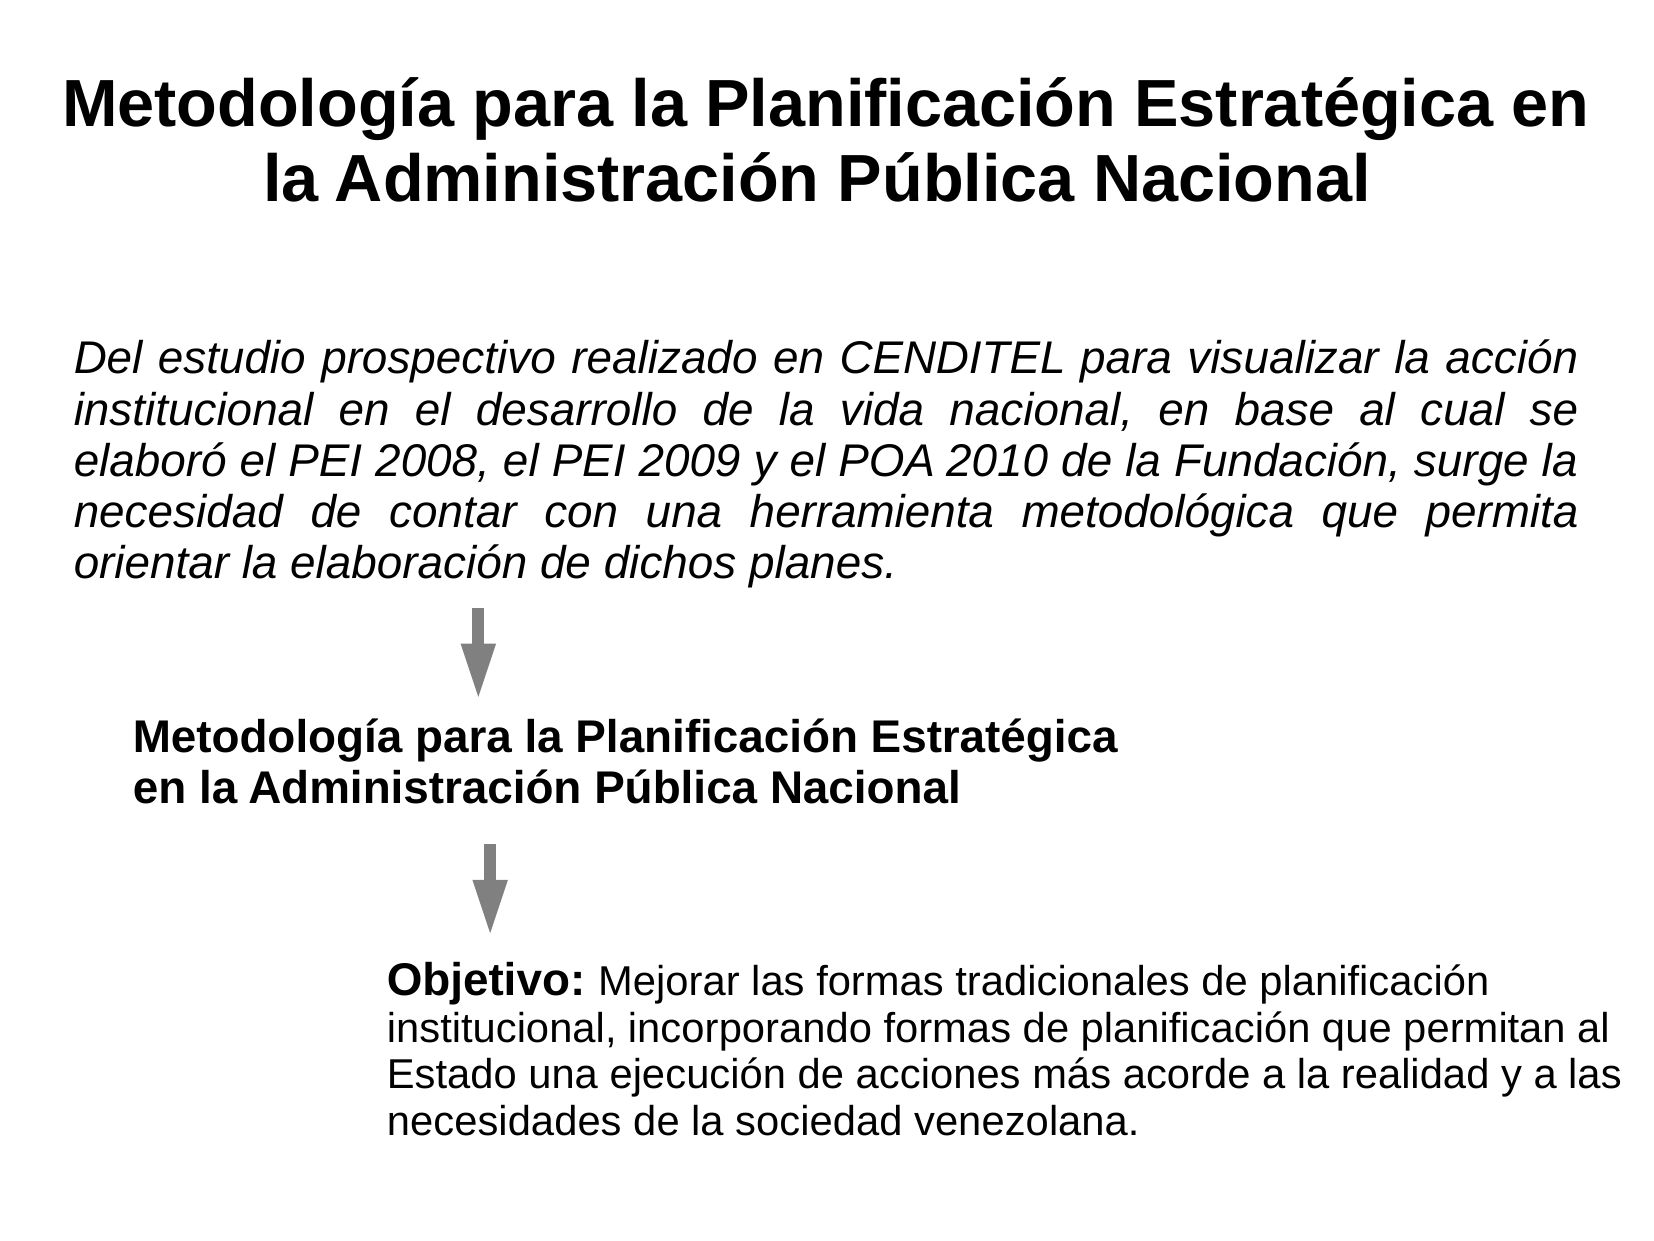

Metodología para la Planificación Estratégica en la Administración Pública Nacional
Del estudio prospectivo realizado en CENDITEL para visualizar la acción institucional en el desarrollo de la vida nacional, en base al cual se elaboró el PEI 2008, el PEI 2009 y el POA 2010 de la Fundación, surge la necesidad de contar con una herramienta metodológica que permita orientar la elaboración de dichos planes.
Metodología para la Planificación Estratégica
en la Administración Pública Nacional
Objetivo: Mejorar las formas tradicionales de planificación institucional, incorporando formas de planificación que permitan al Estado una ejecución de acciones más acorde a la realidad y a las necesidades de la sociedad venezolana.